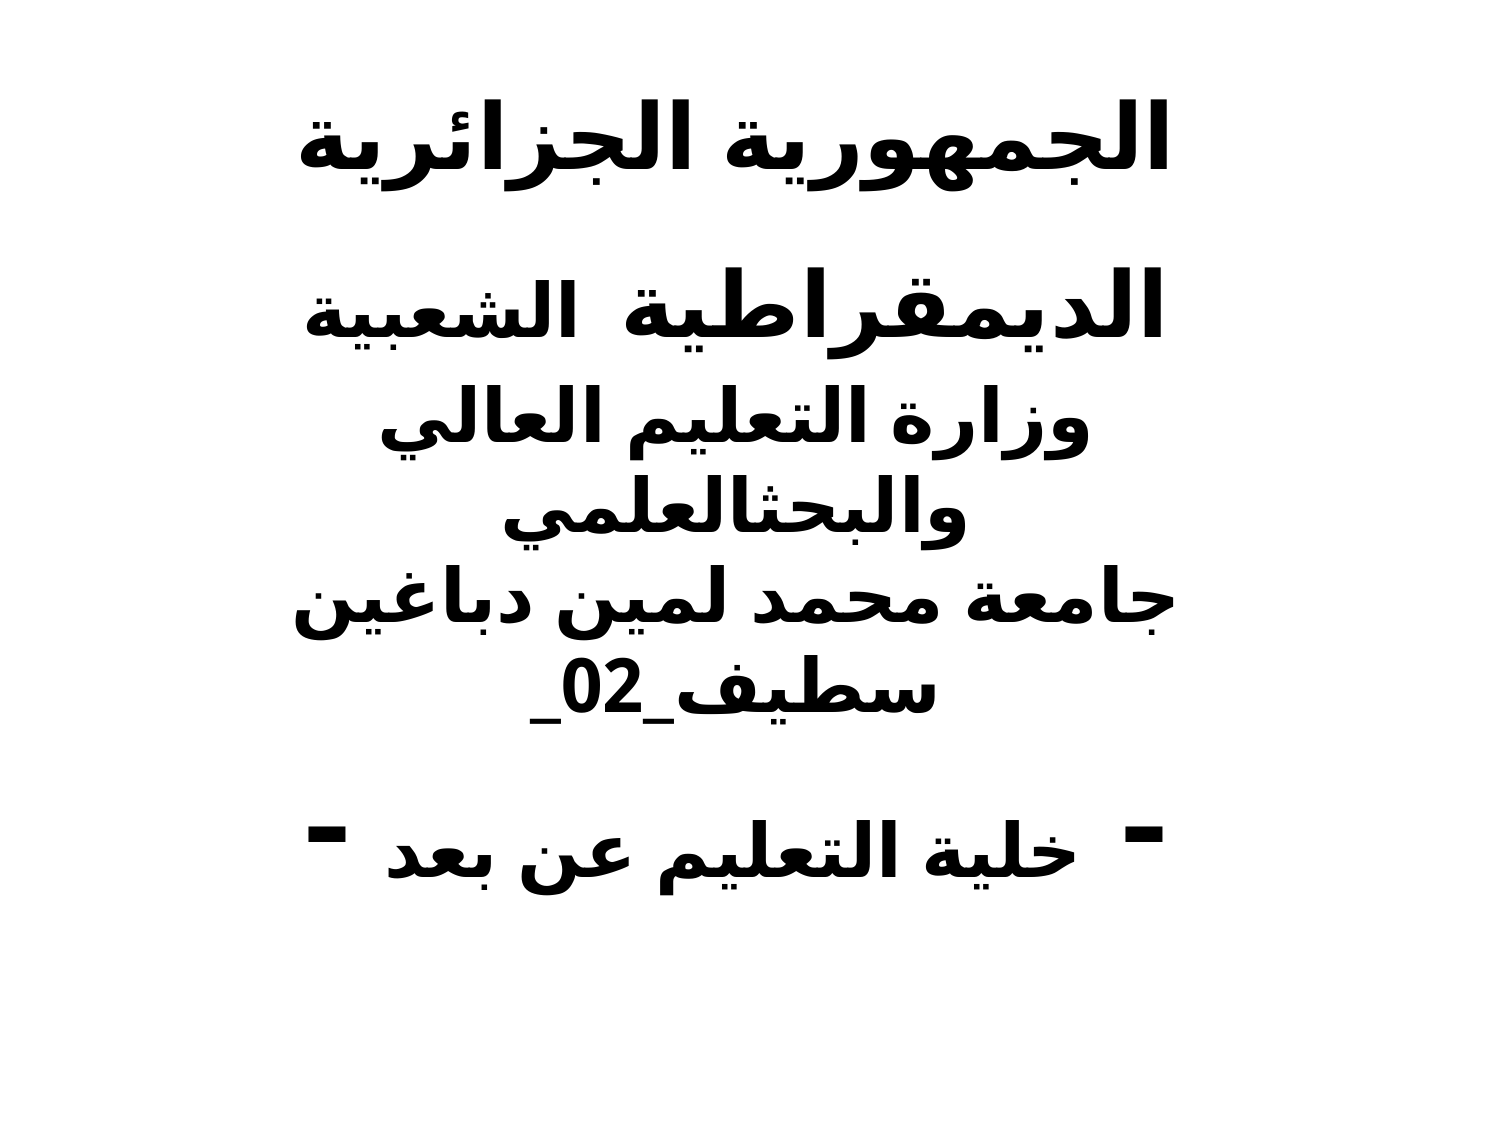

# الجمهورية الجزائرية الديمقراطية الشعبية
وزارة التعليم العالي والبحثالعلمي
جامعة محمد لمين دباغين سطيف_02_
- خلية التعليم عن بعد -